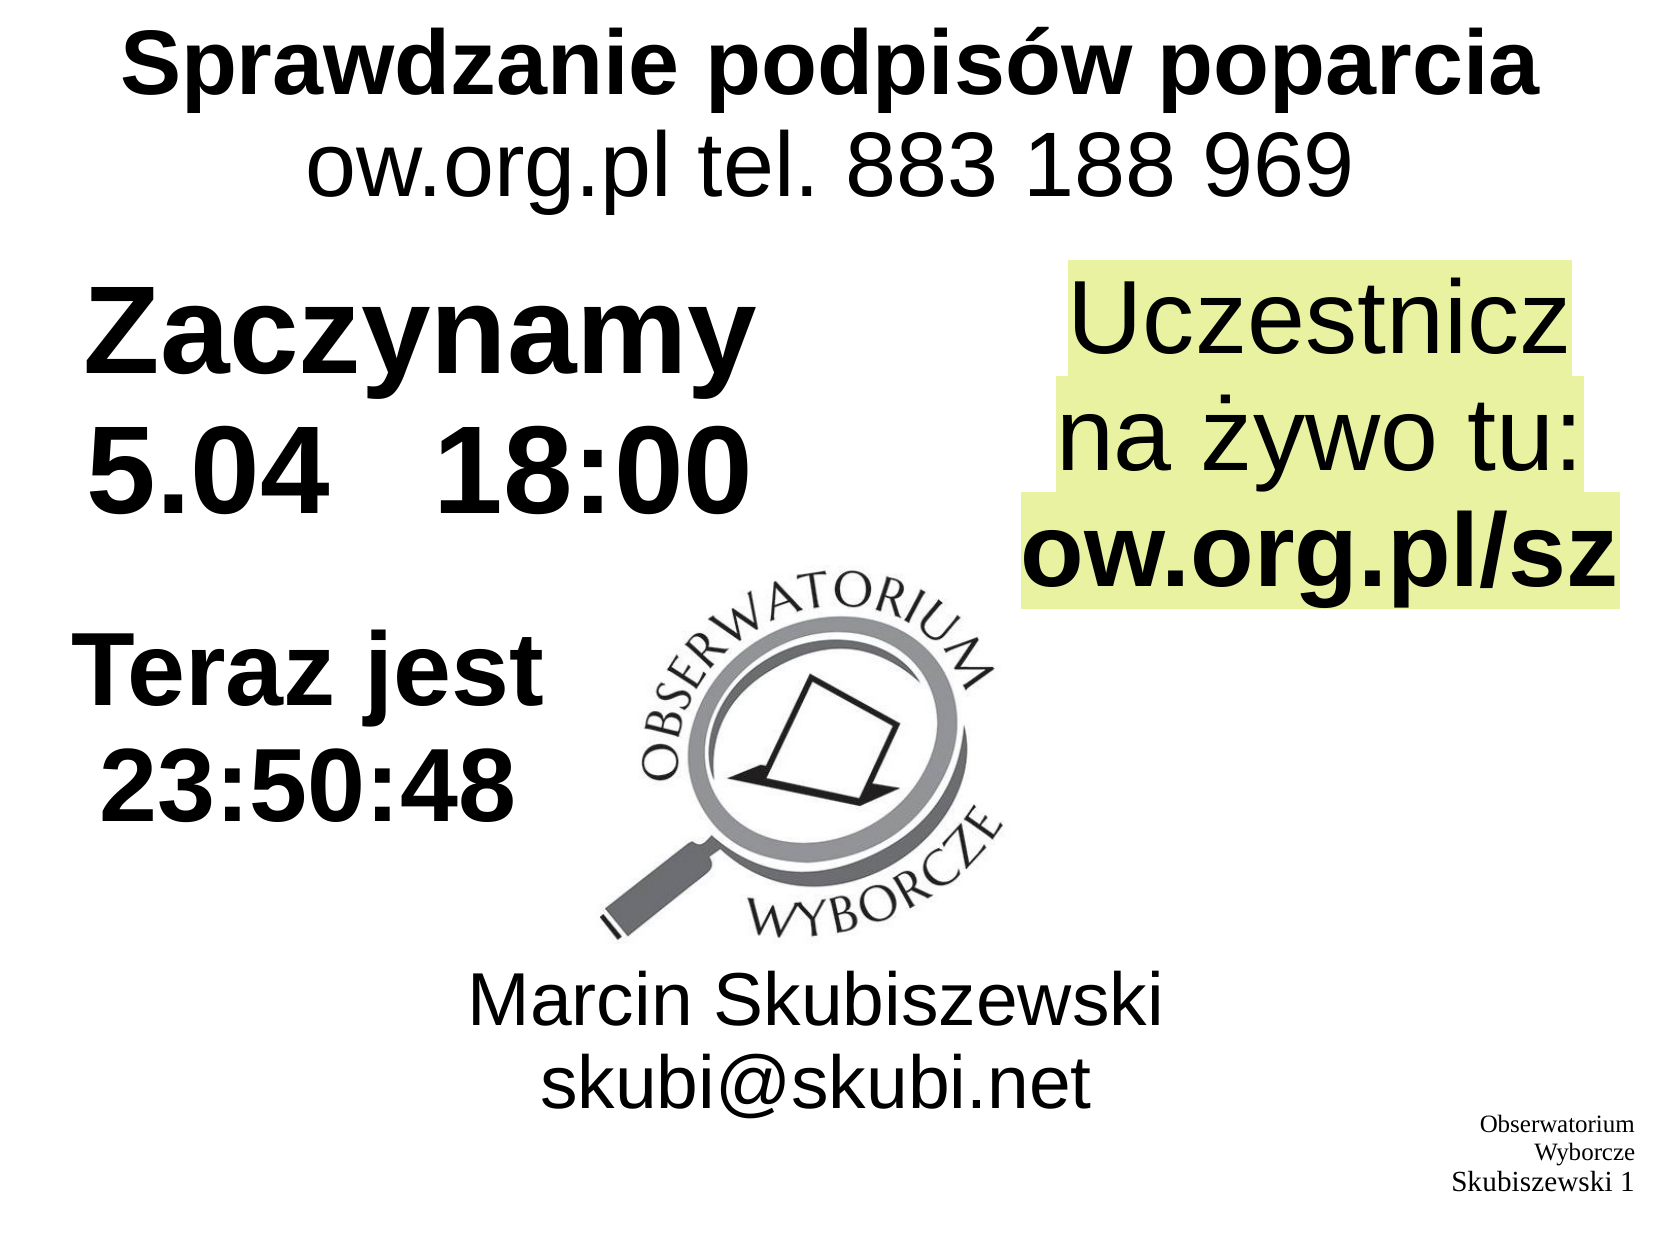

# Sprawdzanie podpisów poparcia ow.org.pl tel. 883 188 969
Zaczynamy
5.04 18:00
Uczestnicz na żywo tu:
ow.org.pl/sz
Teraz jest
03:29:17
Marcin Skubiszewski
skubi@skubi.net
1